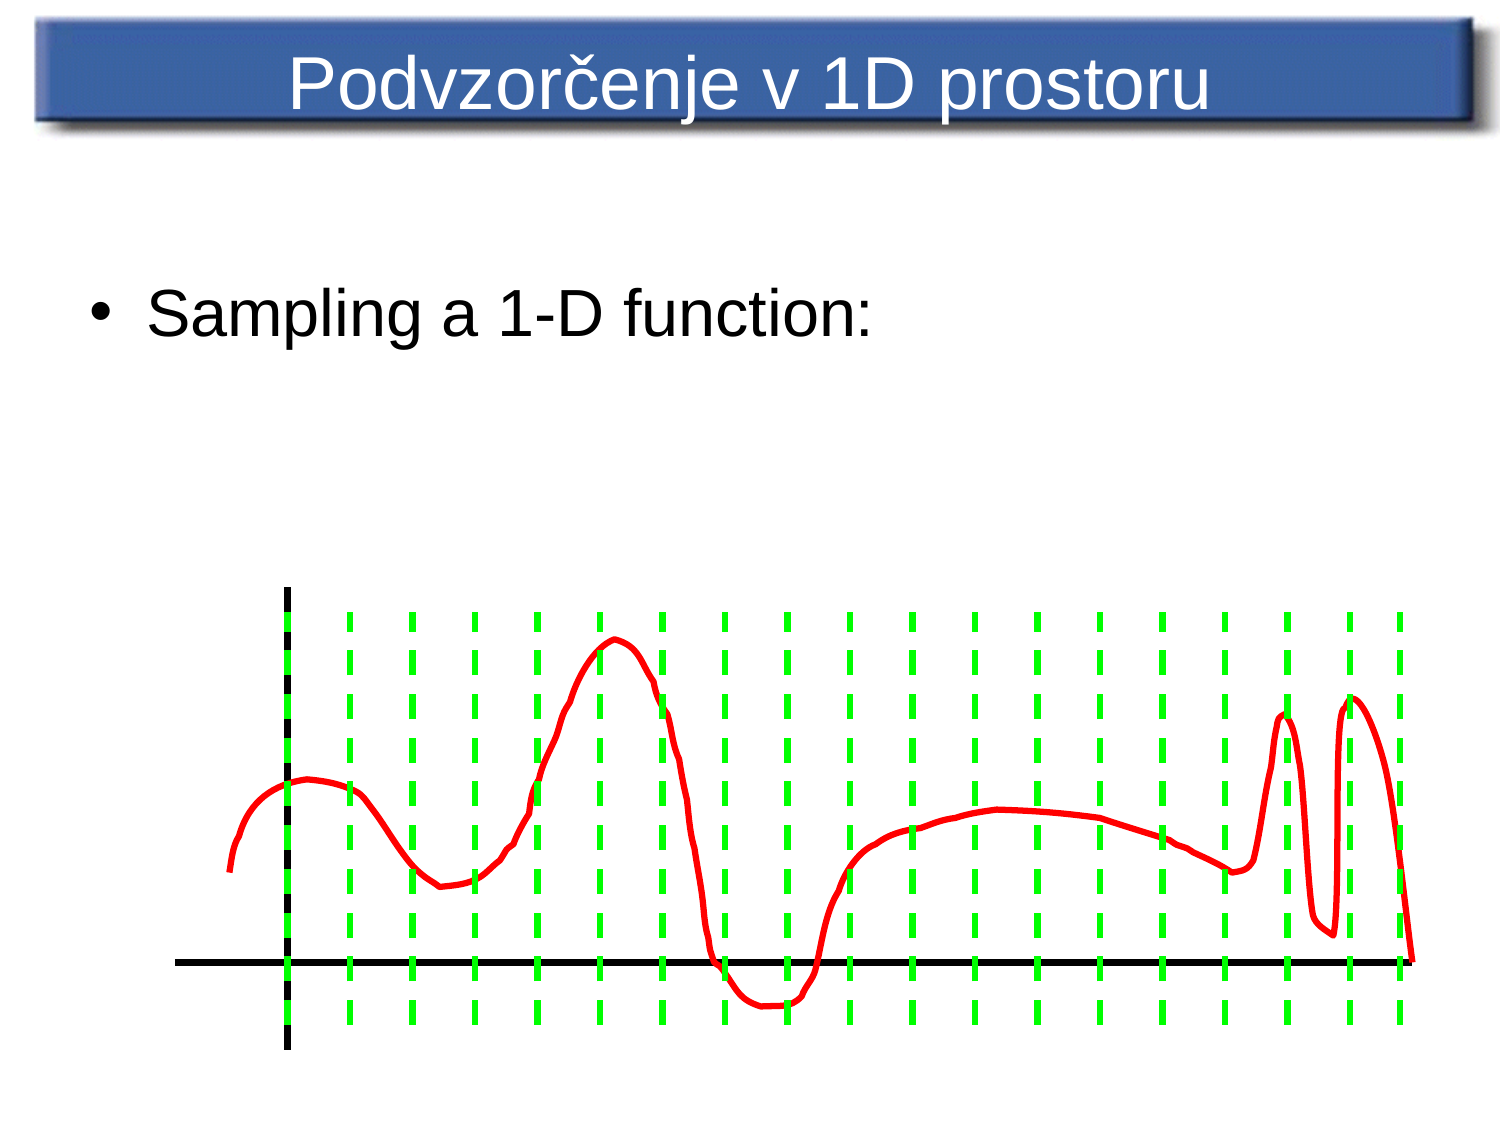

# Podvzorčenje v 1D prostoru
Sampling a 1-D function: